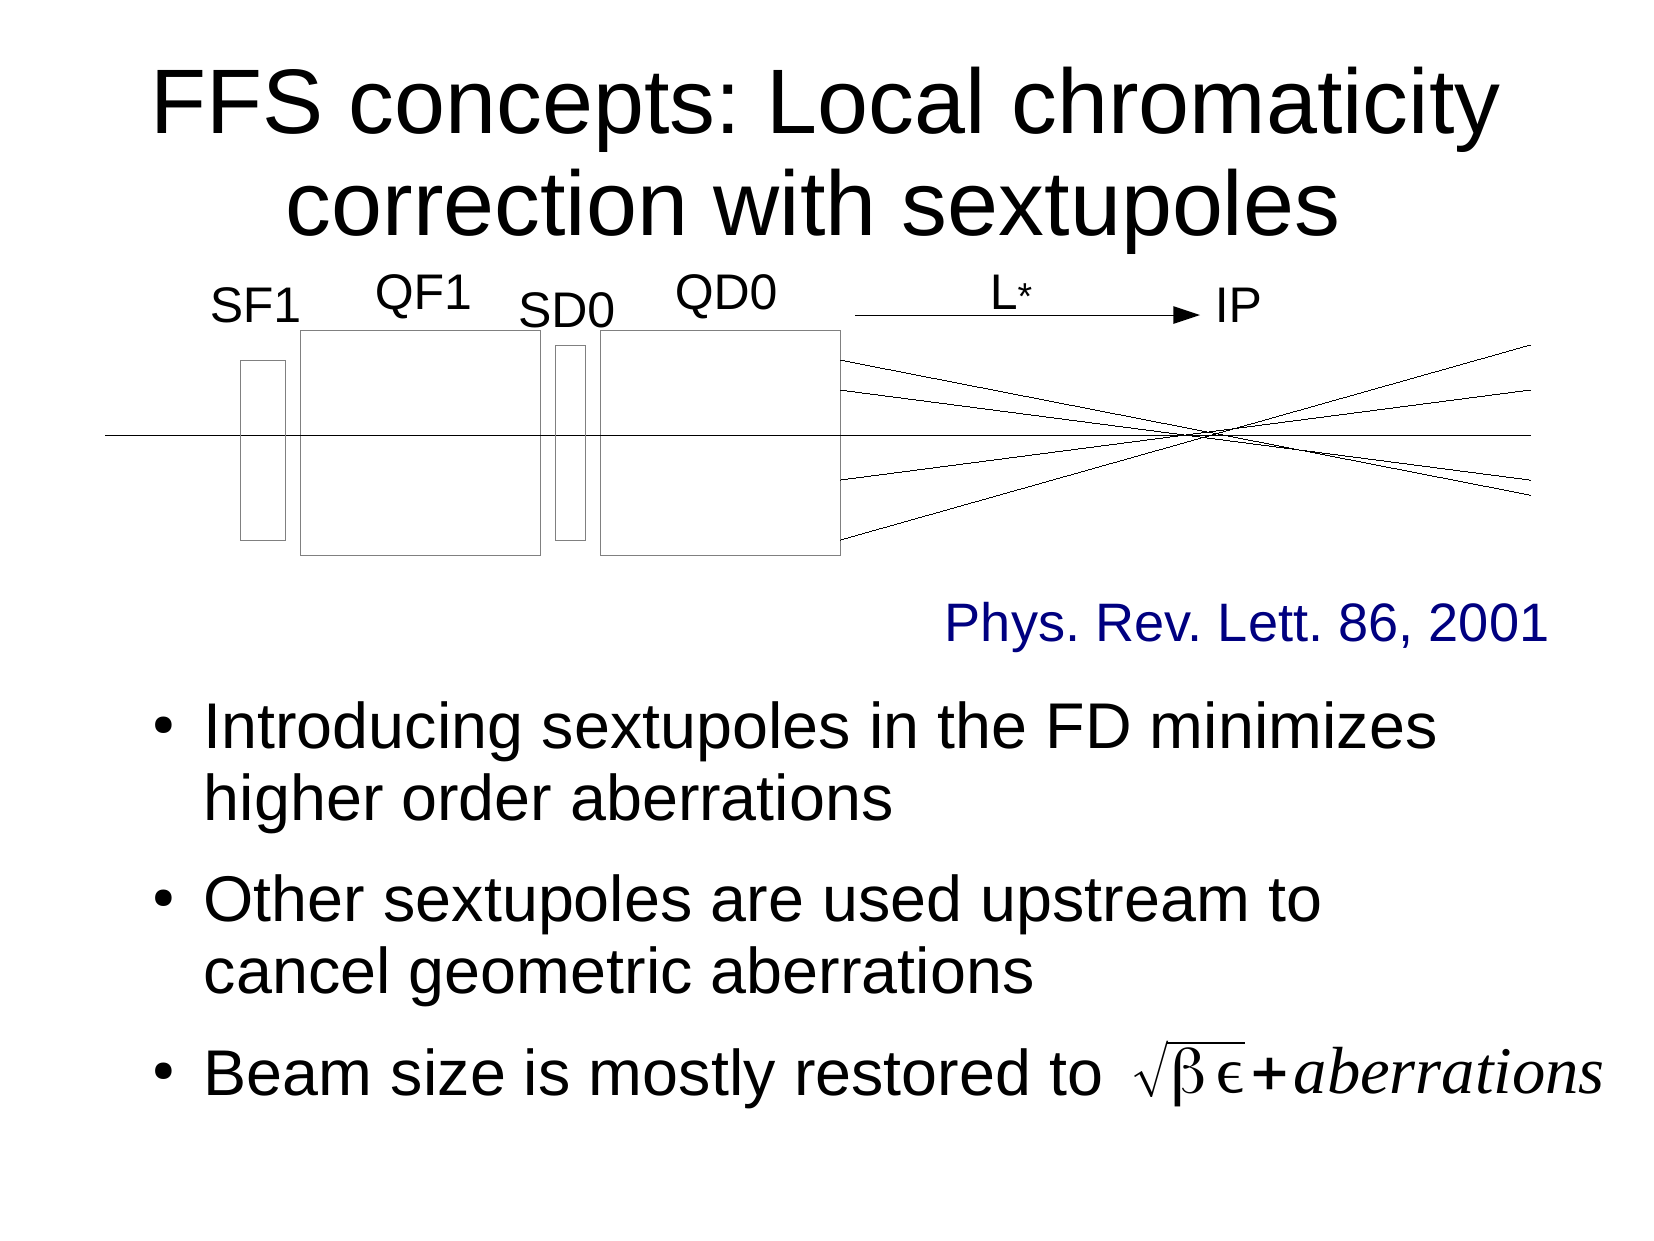

# FFS concepts: Local chromaticity correction with sextupoles
QF1
QD0
L*
SF1
IP
SD0
Phys. Rev. Lett. 86, 2001
Introducing sextupoles in the FD minimizes higher order aberrations
Other sextupoles are used upstream to cancel geometric aberrations
Beam size is mostly restored to